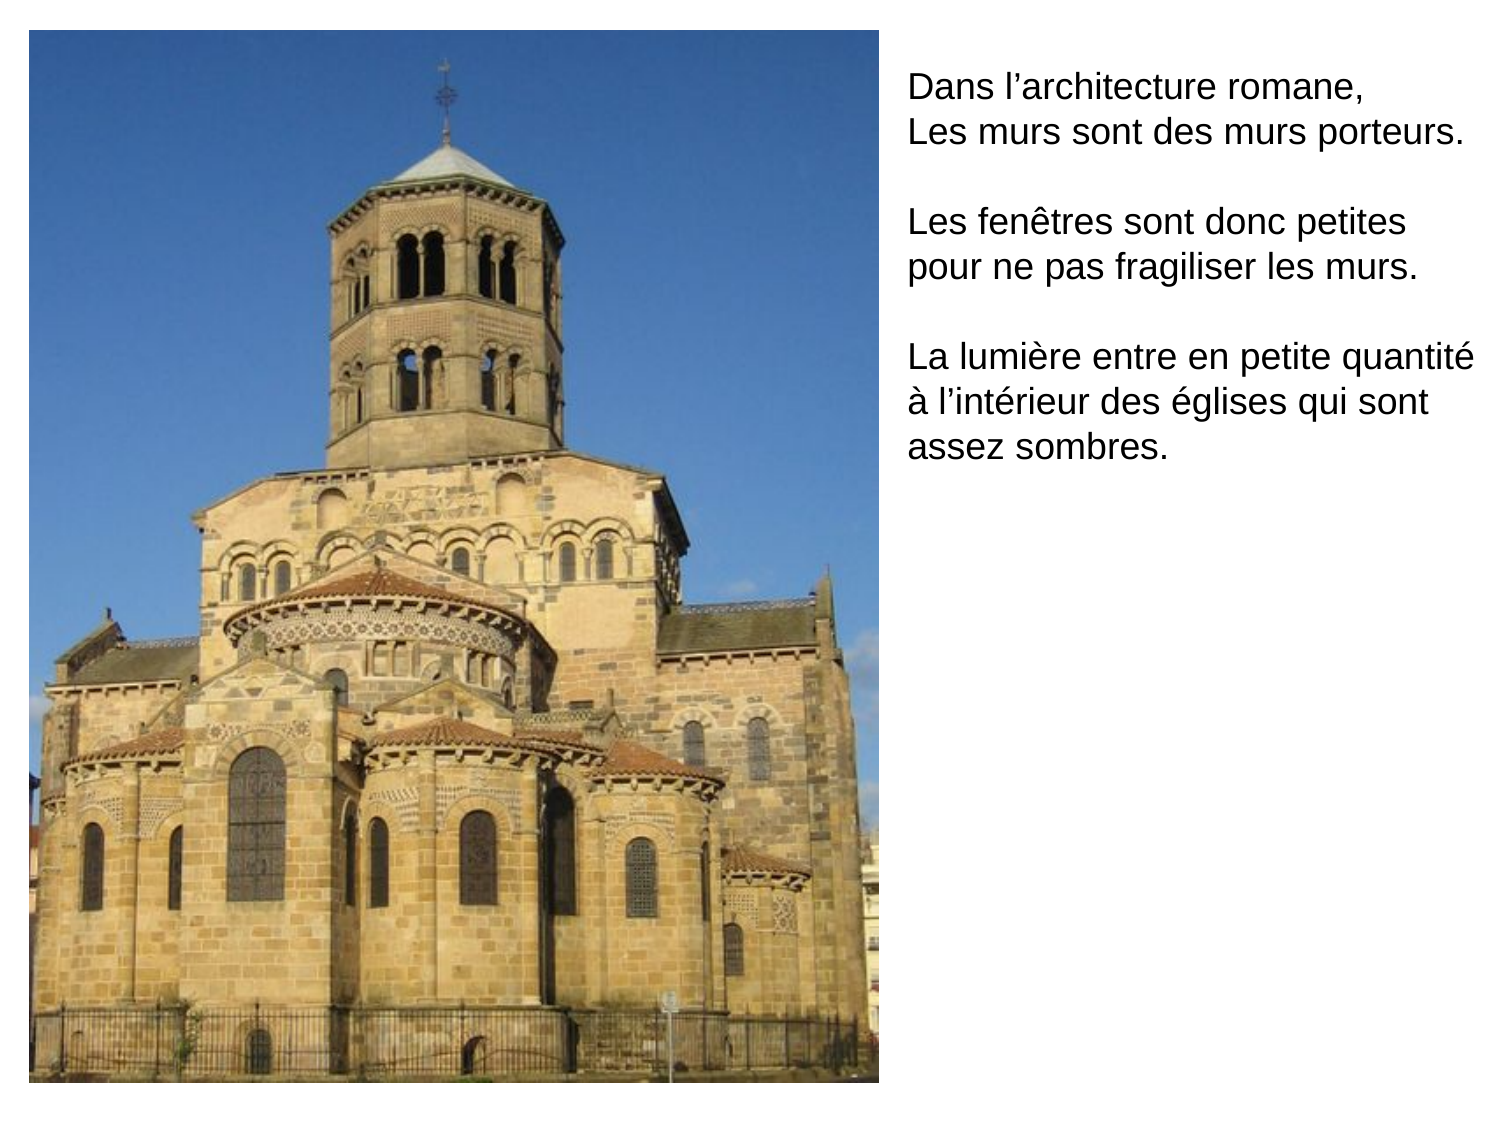

Dans l’architecture romane,
Les murs sont des murs porteurs.
Les fenêtres sont donc petites
pour ne pas fragiliser les murs.
La lumière entre en petite quantité
à l’intérieur des églises qui sont
assez sombres.